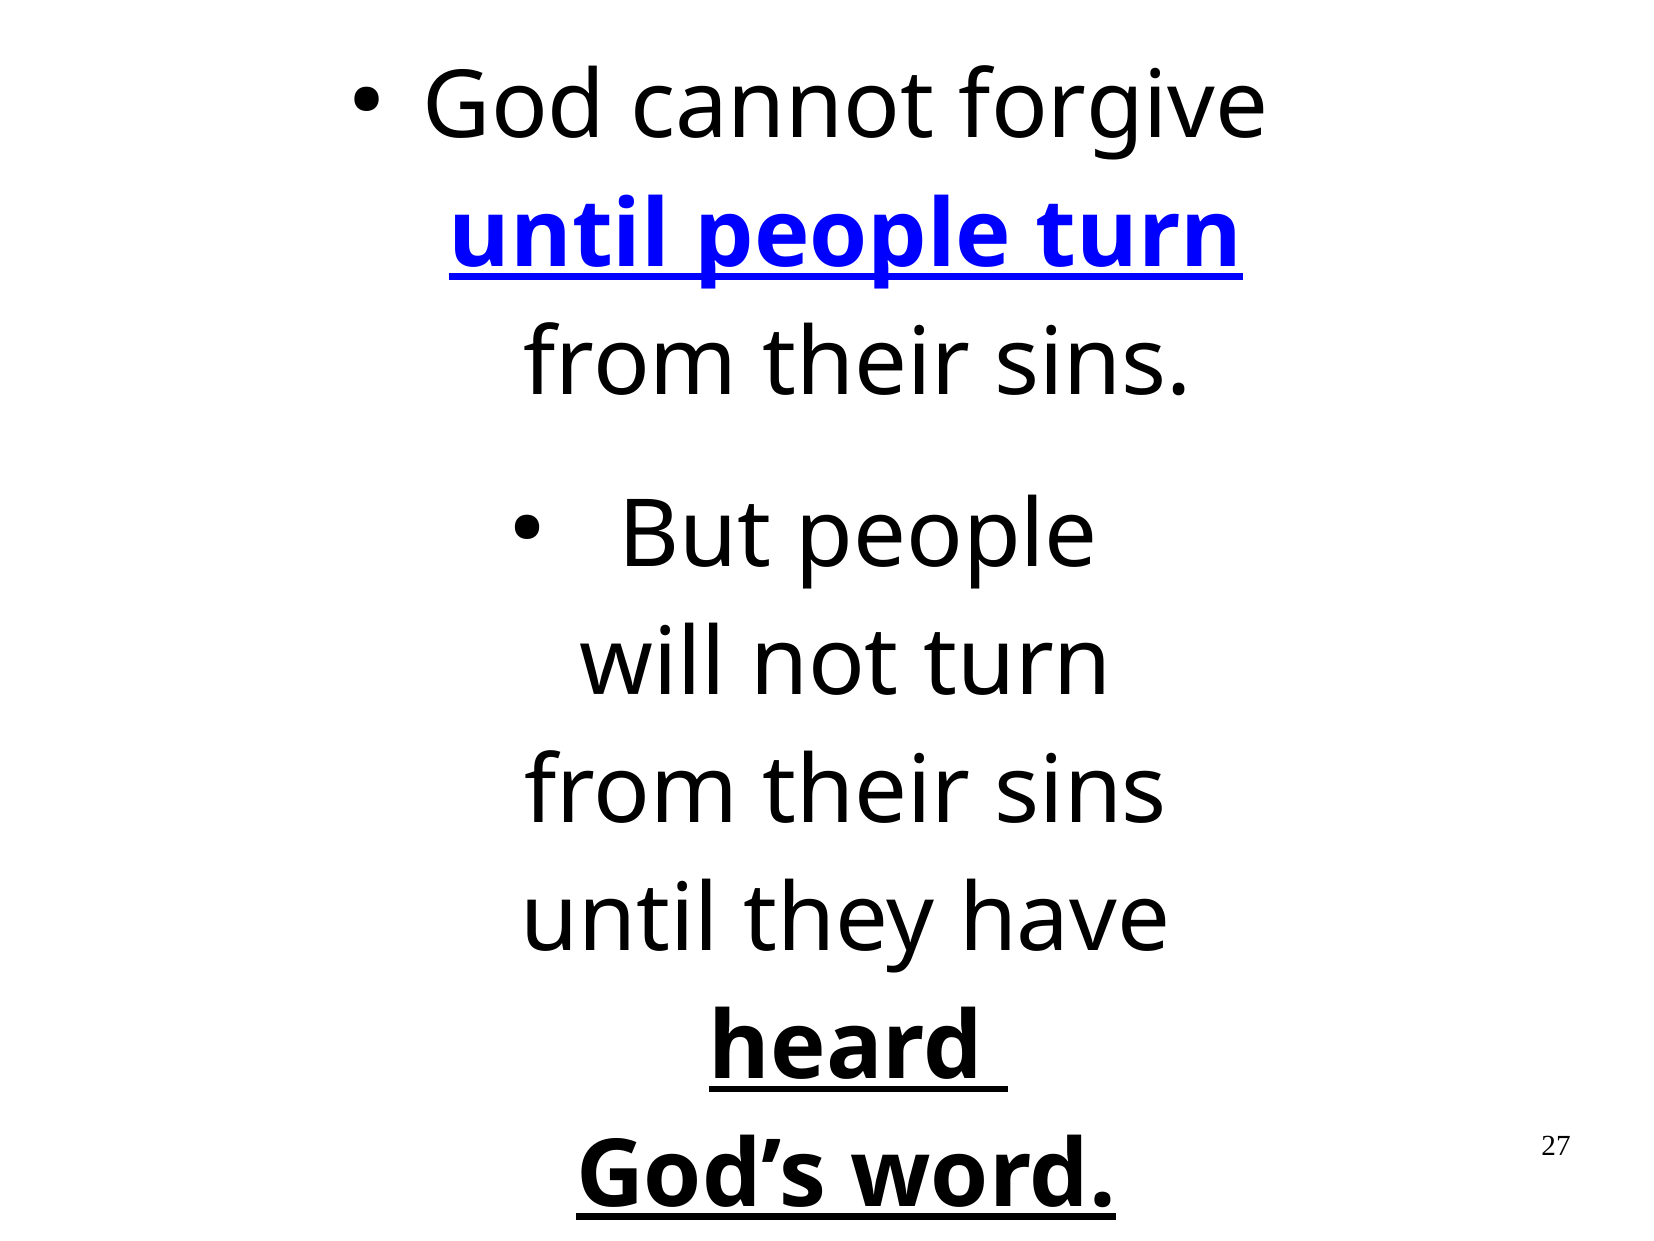

# God cannot forgive until people turn from their sins.
 But people
will not turn
from their sins
until they have
heard
God’s word.
27